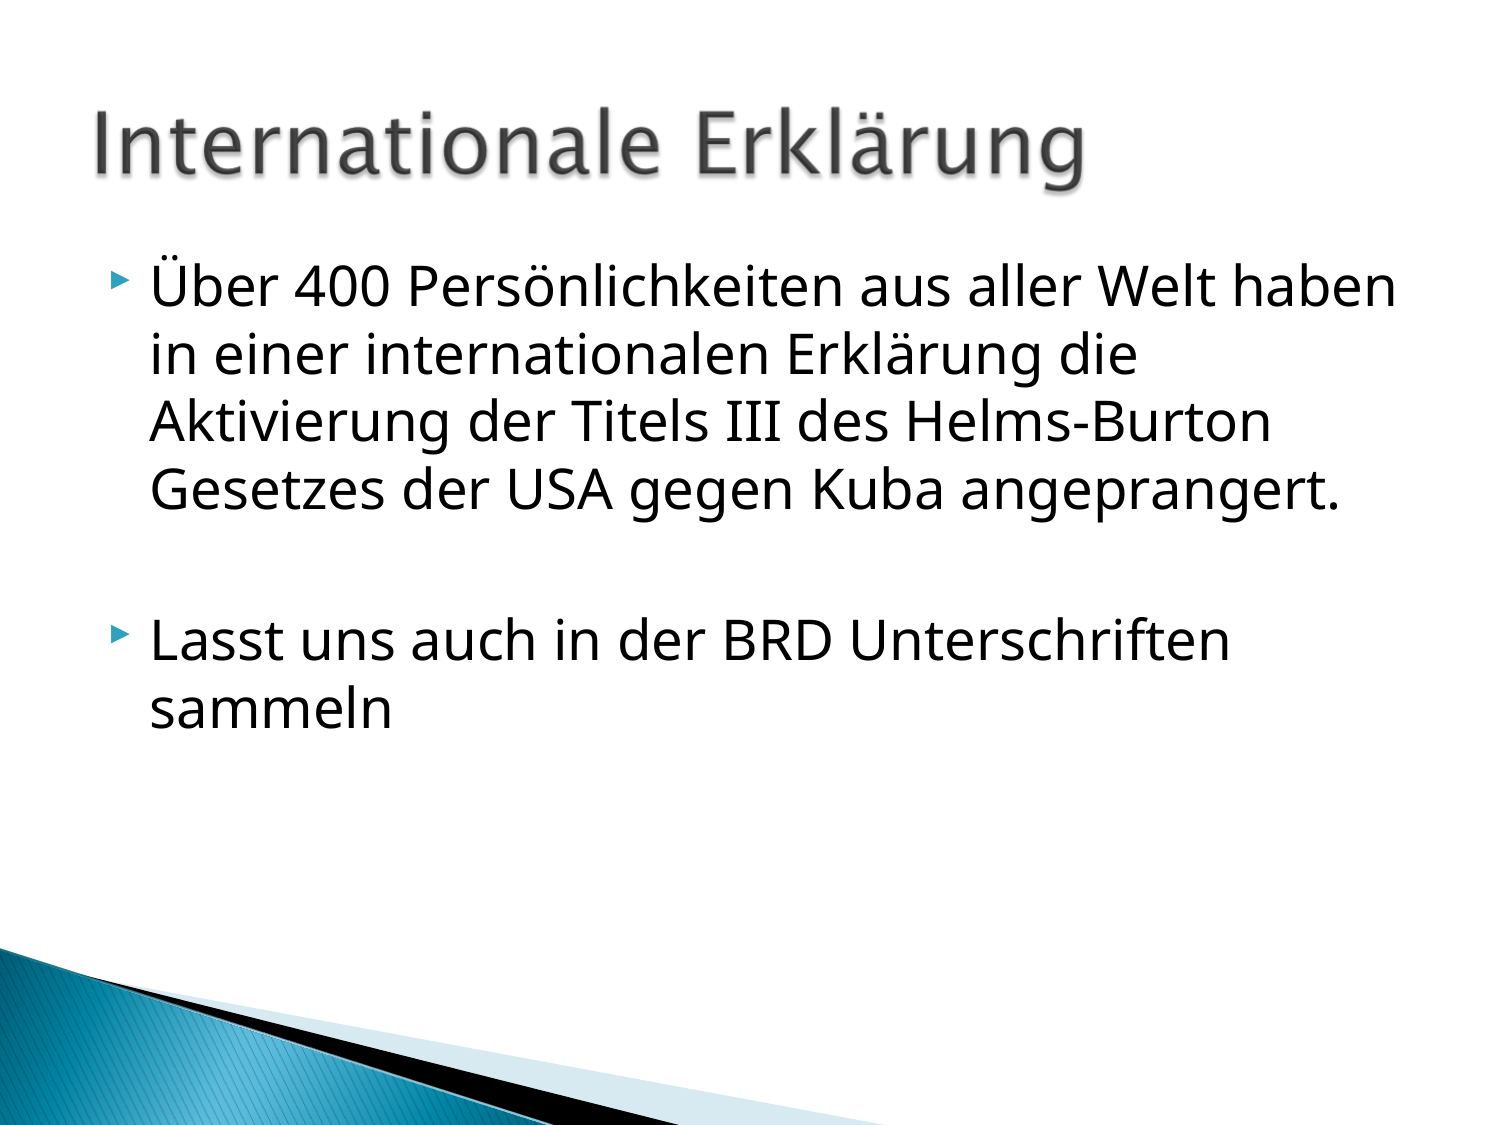

# Über 400 Persönlichkeiten aus aller Welt haben in einer internationalen Erklärung die Aktivierung der Titels III des Helms-Burton Gesetzes der USA gegen Kuba angeprangert.
Lasst uns auch in der BRD Unterschriften sammeln